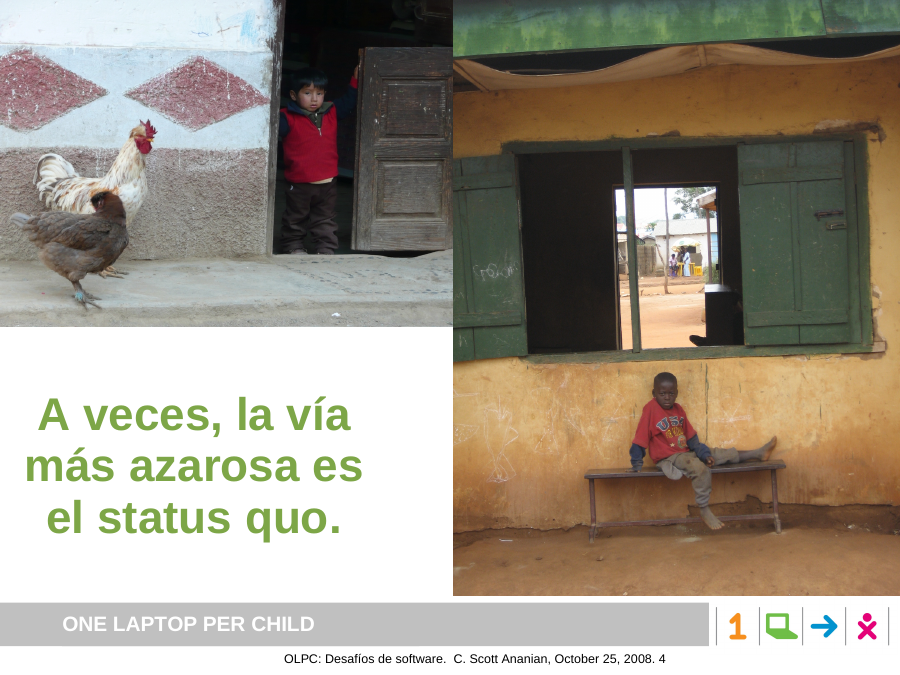

# A veces, la vía más azarosa es el status quo.